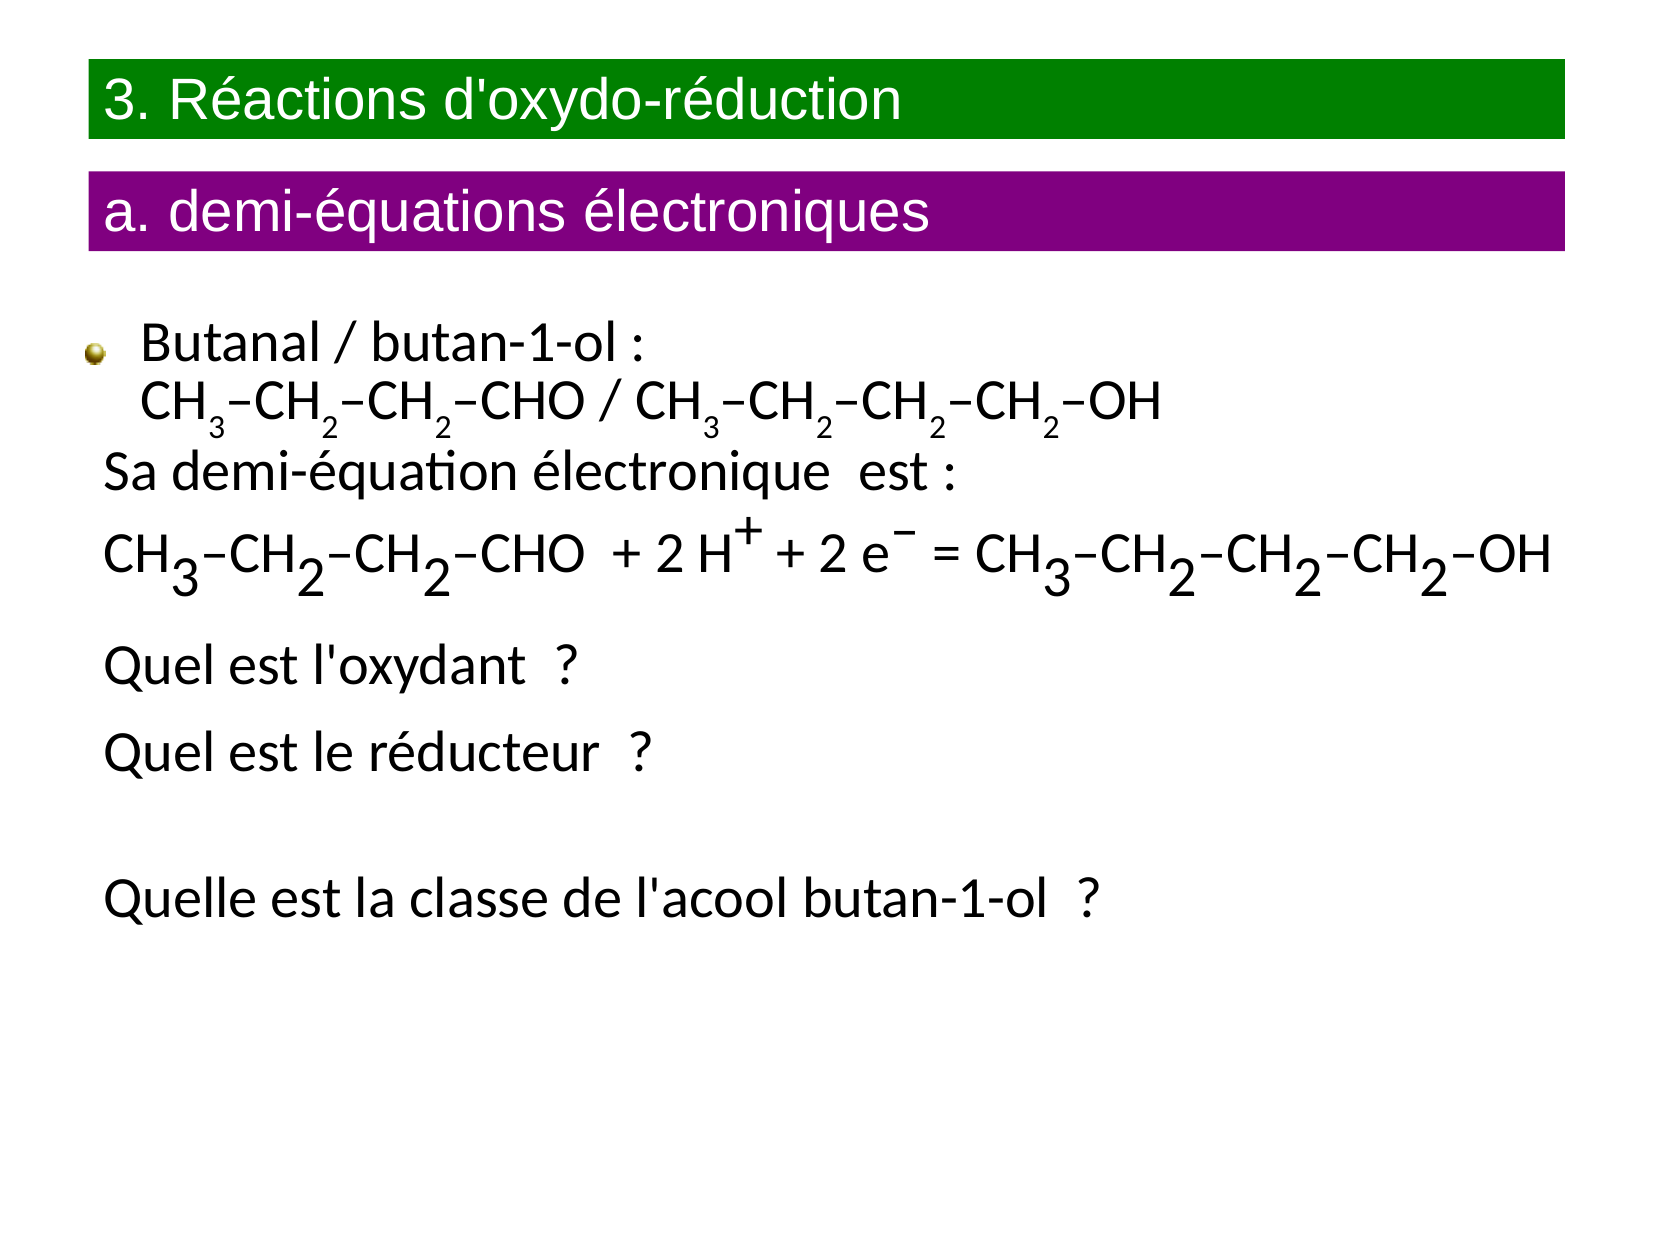

3. Réactions d'oxydo-réduction
a. demi-équations électroniques
Butanal / butan-1-ol :
CH3–CH2–CH2–CHO / CH3–CH2–CH2–CH2–OH
Sa demi-équation électronique  est :
CH3–CH2–CH2–CHO + 2 H+ + 2 e– = CH3–CH2–CH2–CH2–OH
Quel est l'oxydant  ?
Quel est le réducteur  ?
Quelle est la classe de l'acool butan-1-ol  ?